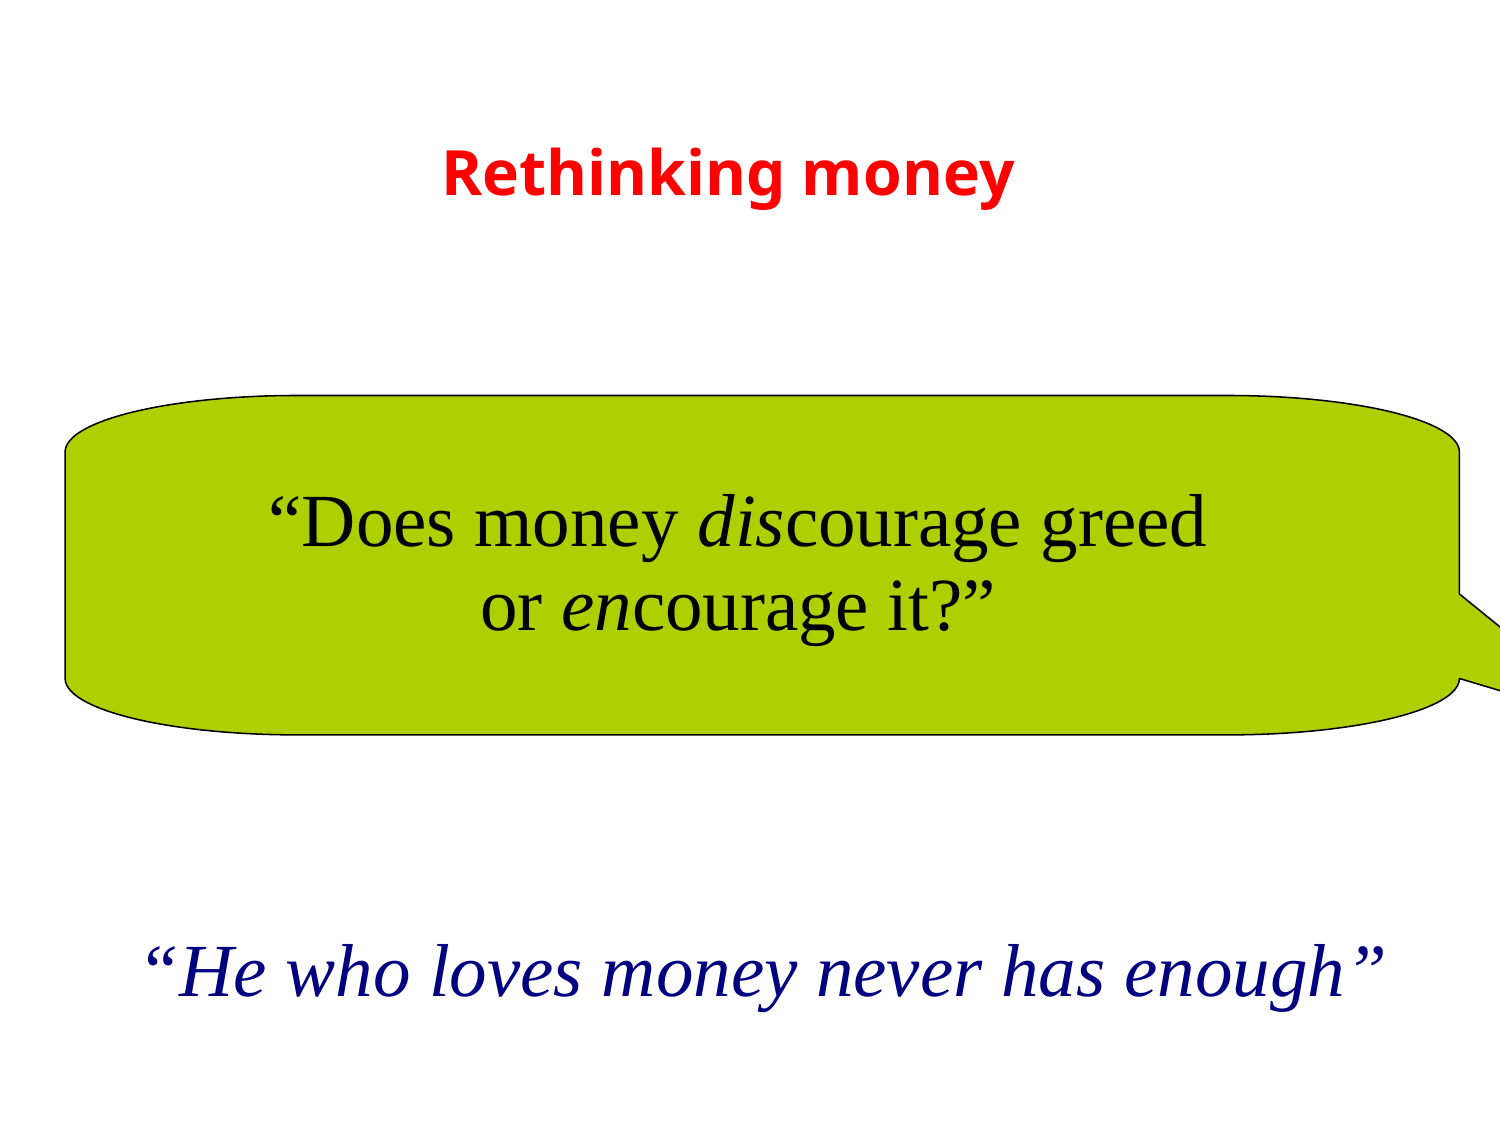

Rethinking money
“Does money discourage greed or encourage it?”
“He who loves money never has enough”